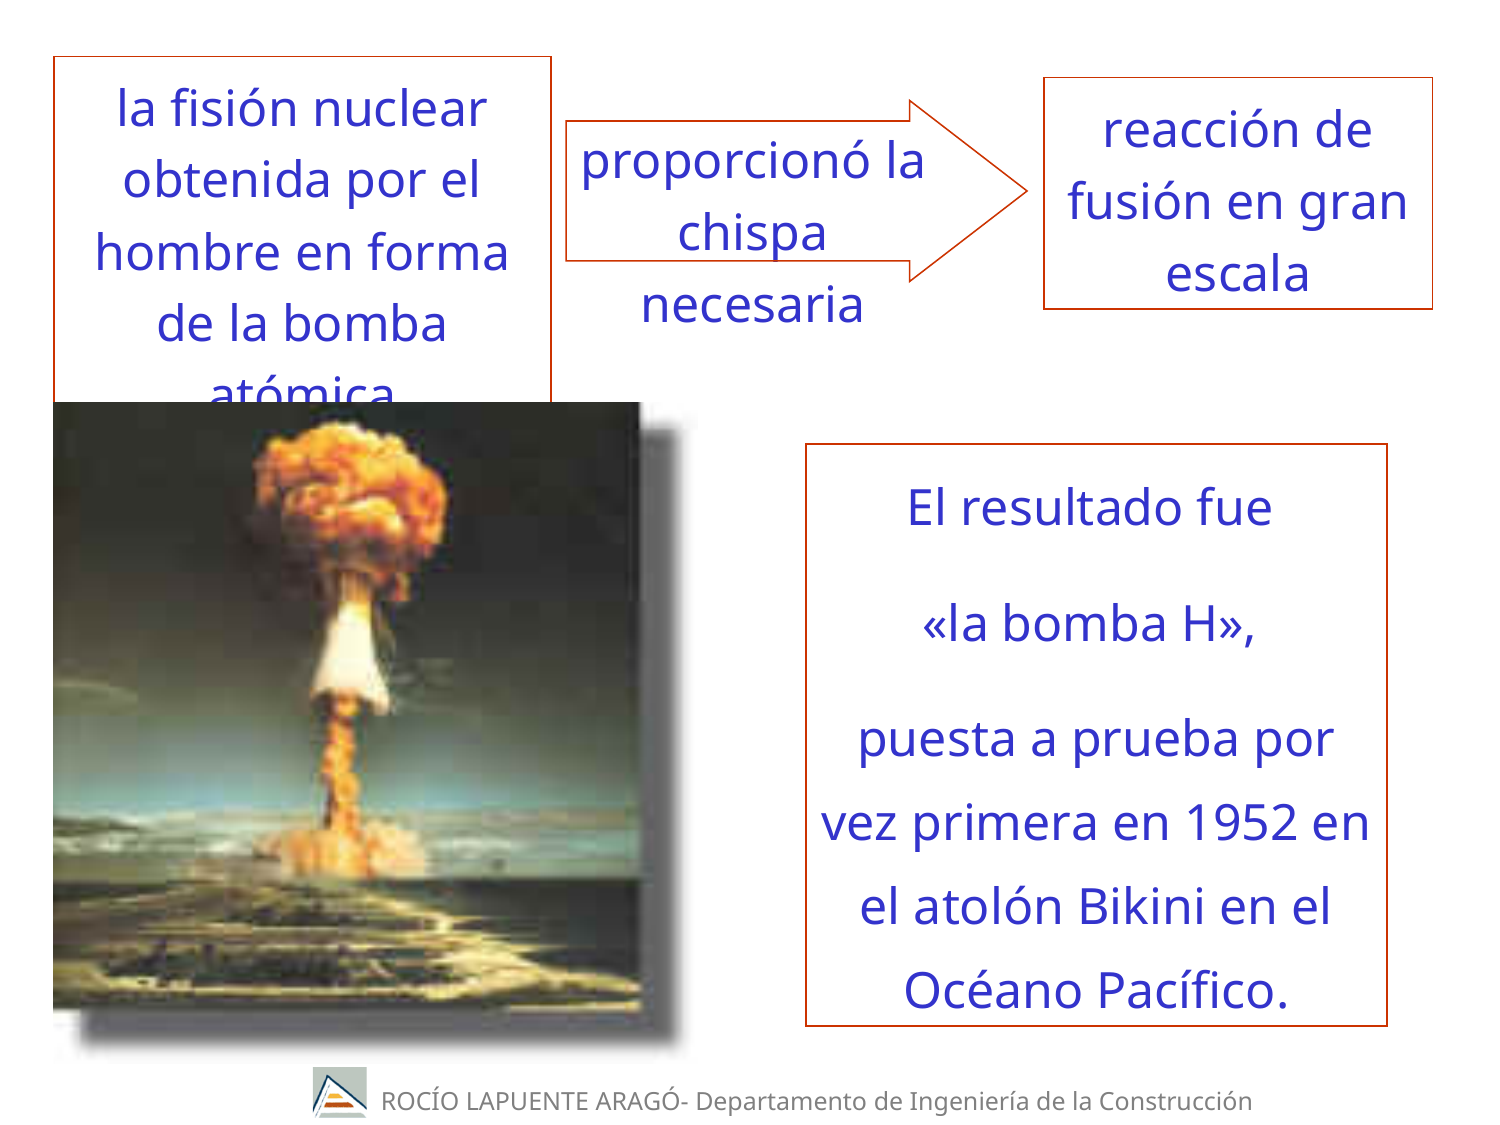

la fisión nuclear obtenida por el hombre en forma de la bomba atómica
reacción de fusión en gran escala
proporcionó la chispa necesaria
El resultado fue
«la bomba H»,
puesta a prueba por vez primera en 1952 en el atolón Bikini en el Océano Pacífico.